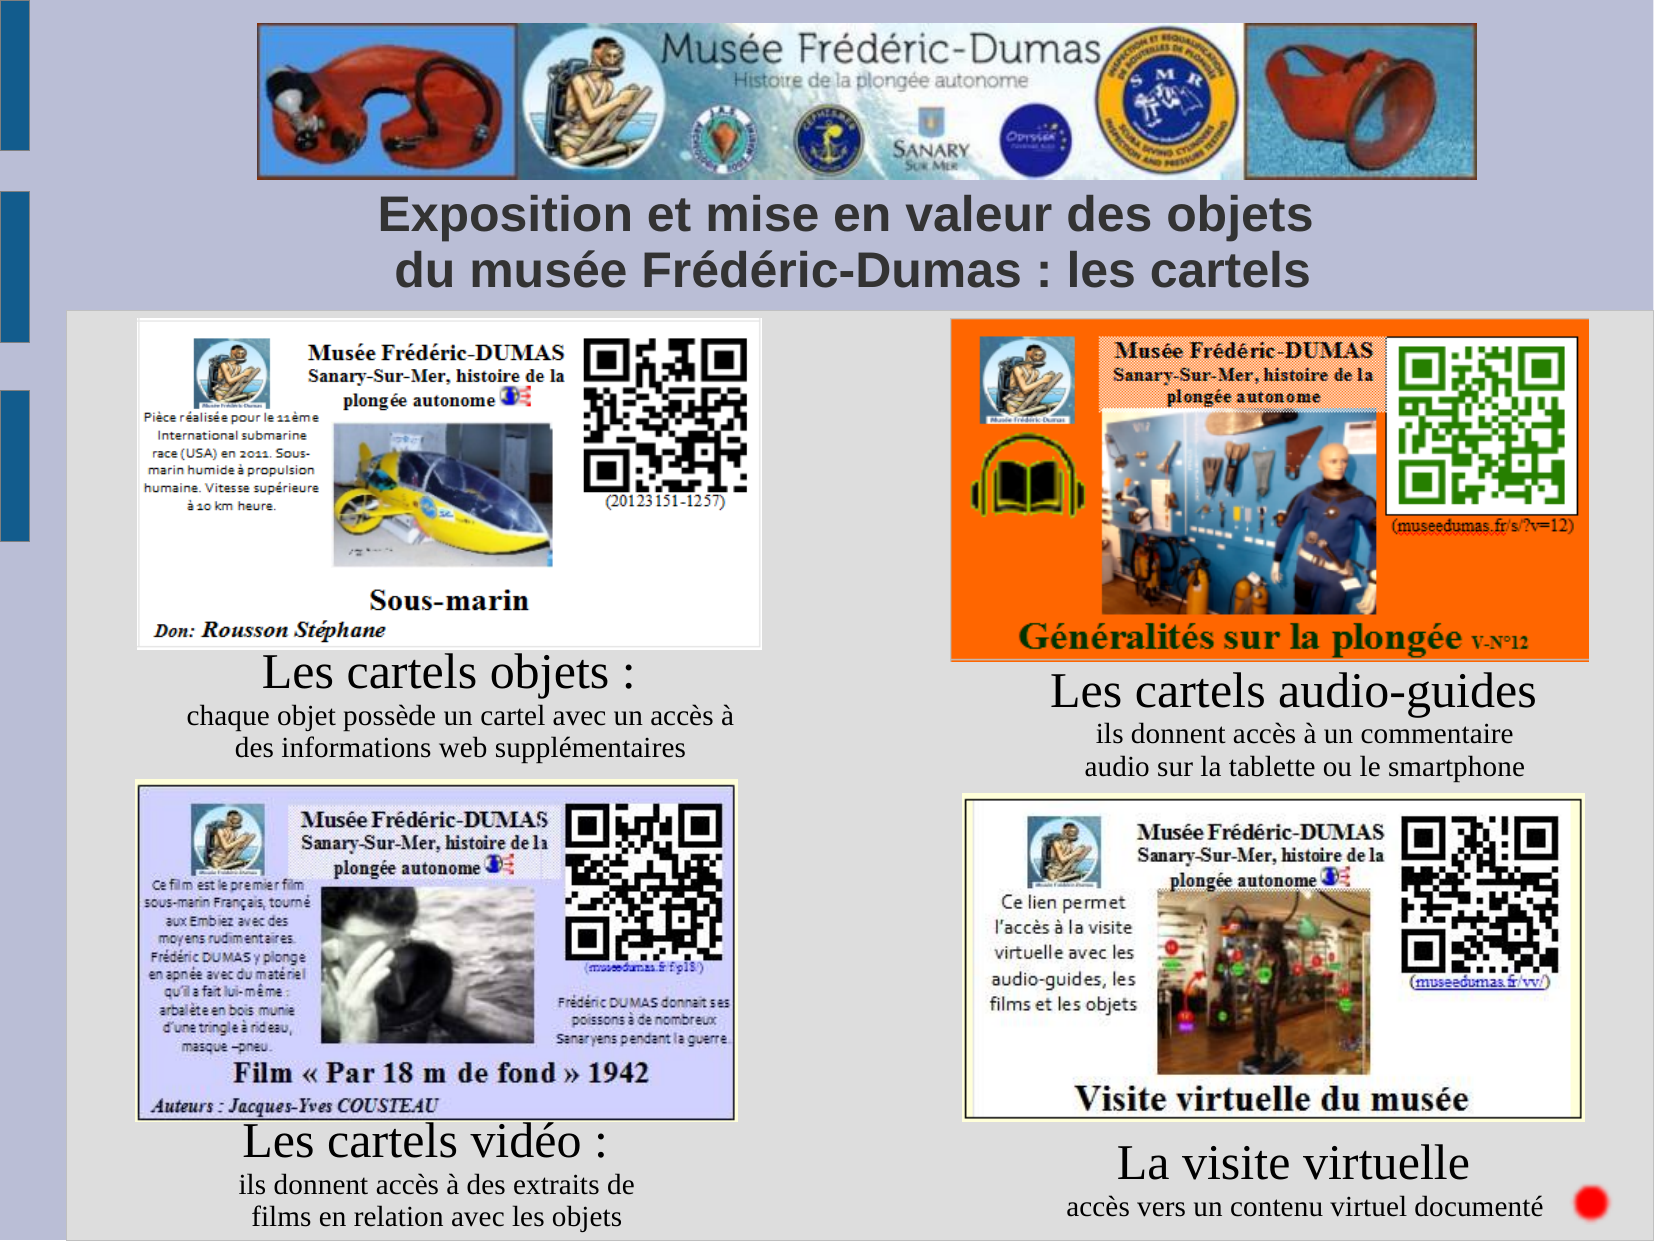

# Exposition et mise en valeur des objets du musée Frédéric-Dumas : les cartels
 Les cartels objets :
chaque objet possède un cartel avec un accès à des informations web supplémentaires
 Les cartels audio-guides
ils donnent accès à un commentaire audio sur la tablette ou le smartphone
 Les cartels vidéo :
ils donnent accès à des extraits de films en relation avec les objets
 La visite virtuelle
accès vers un contenu virtuel documenté